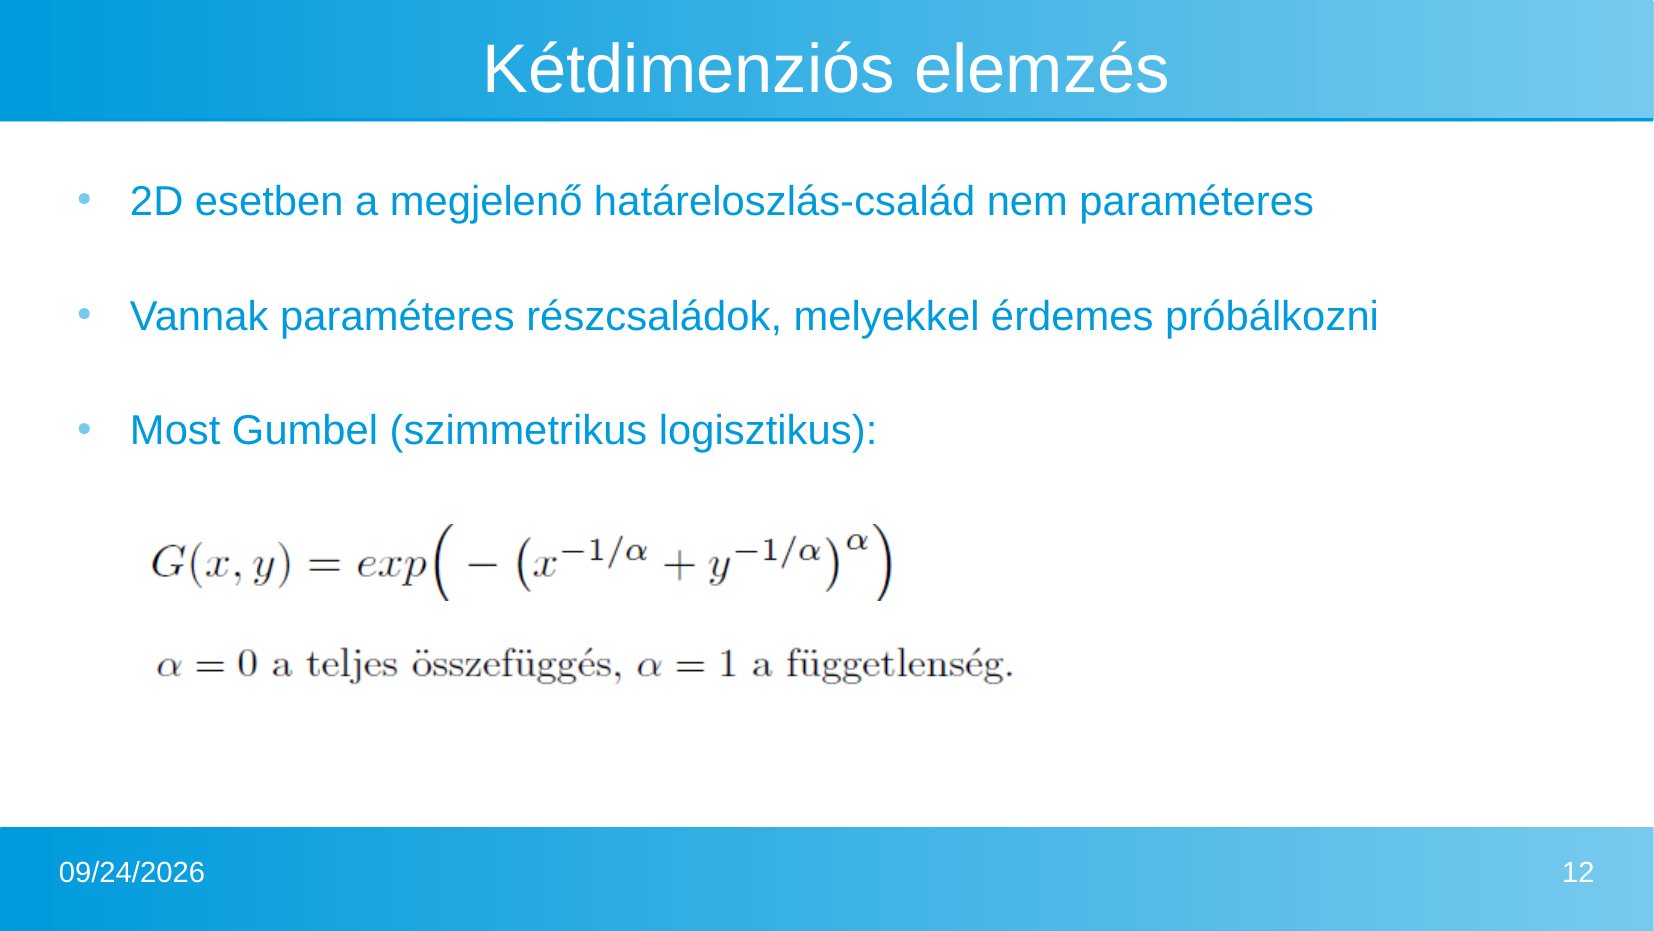

# Kétdimenziós elemzés
2D esetben a megjelenő határeloszlás-család nem paraméteres
Vannak paraméteres részcsaládok, melyekkel érdemes próbálkozni
Most Gumbel (szimmetrikus logisztikus):
12